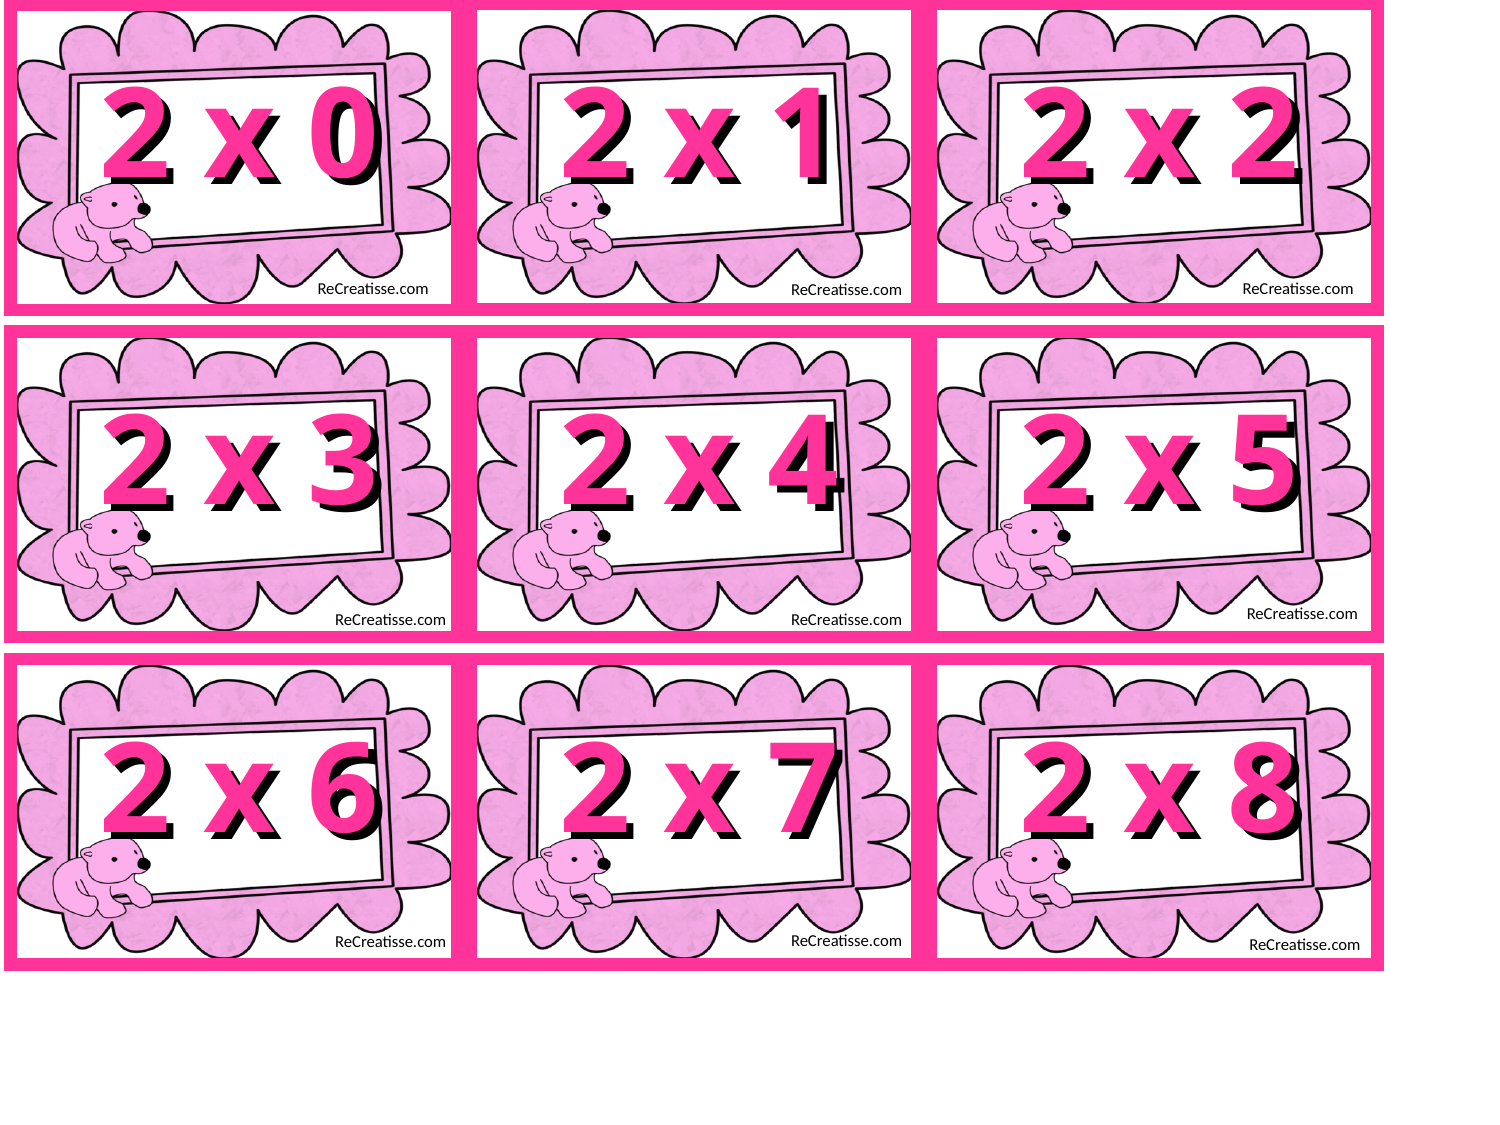

2 x 0
2 x 1
2 x 2
ReCreatisse.com
ReCreatisse.com
ReCreatisse.com
2 x 3
2 x 4
2 x 5
ReCreatisse.com
ReCreatisse.com
ReCreatisse.com
2 x 6
2 x 7
2 x 8
ReCreatisse.com
ReCreatisse.com
ReCreatisse.com